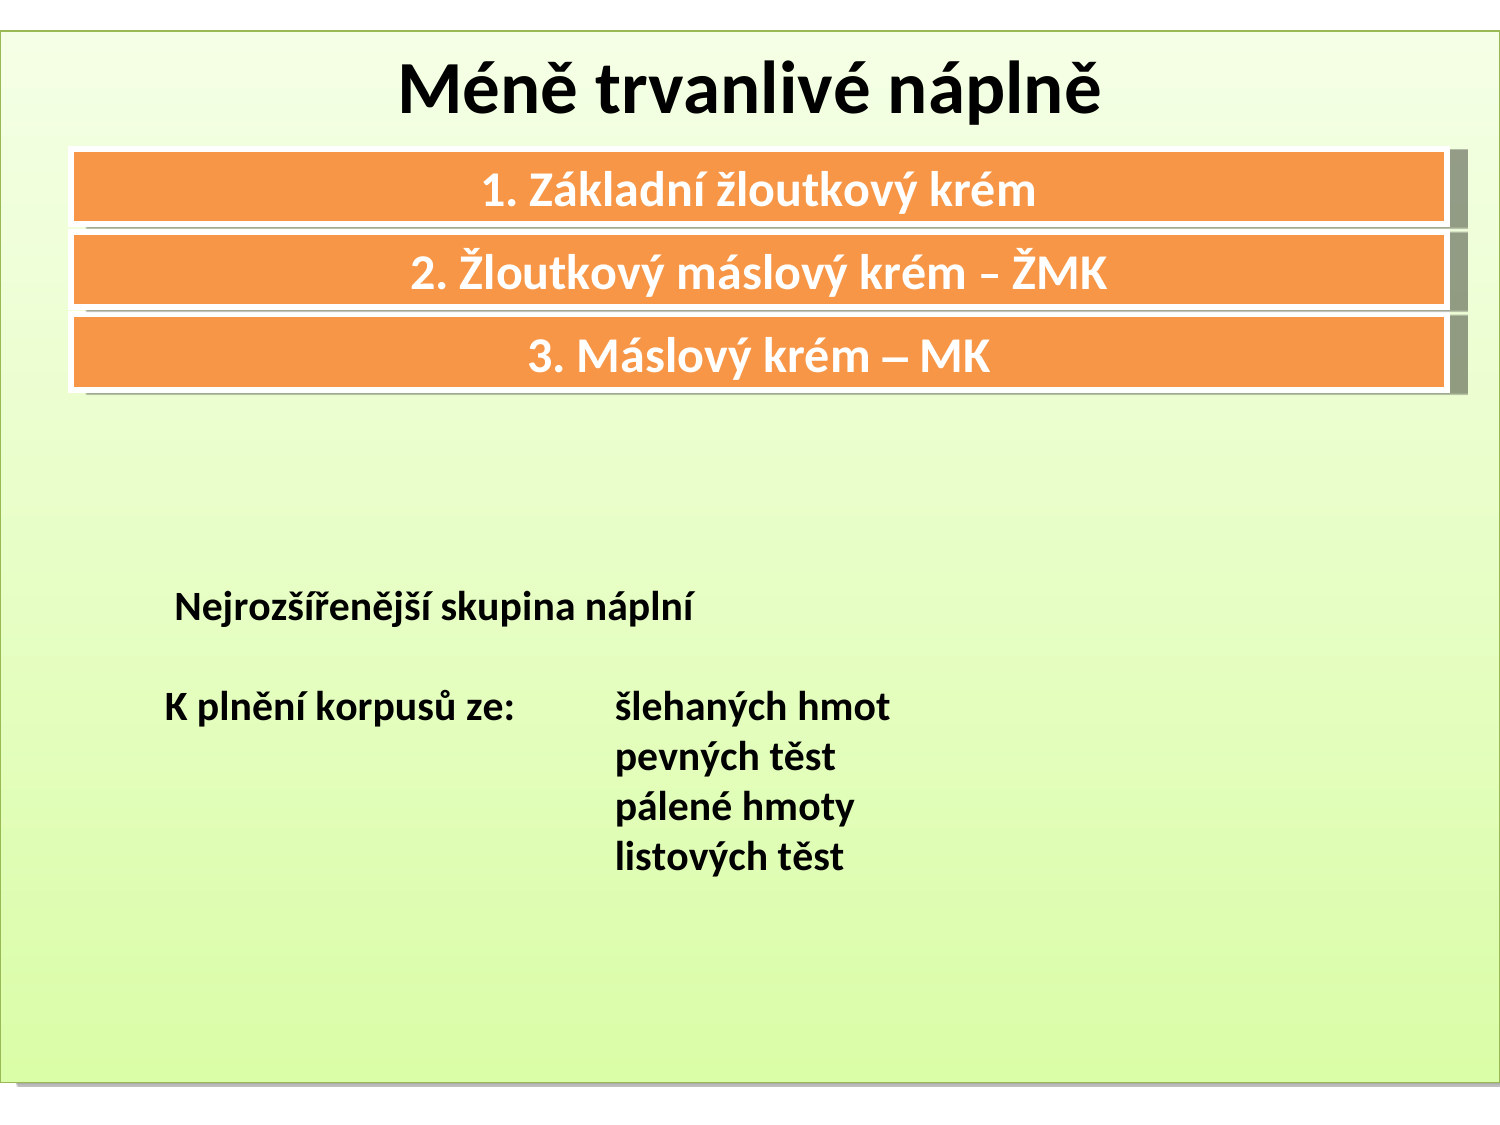

Méně trvanlivé náplně
 	 Nejrozšířenější skupina náplní
 	K plnění korpusů ze: 	šlehaných hmot
 			pevných těst
				pálené hmoty
				listových těst
#
1. Základní žloutkový krém
2. Žloutkový máslový krém ‒ ŽMK
3. Máslový krém ‒ MK